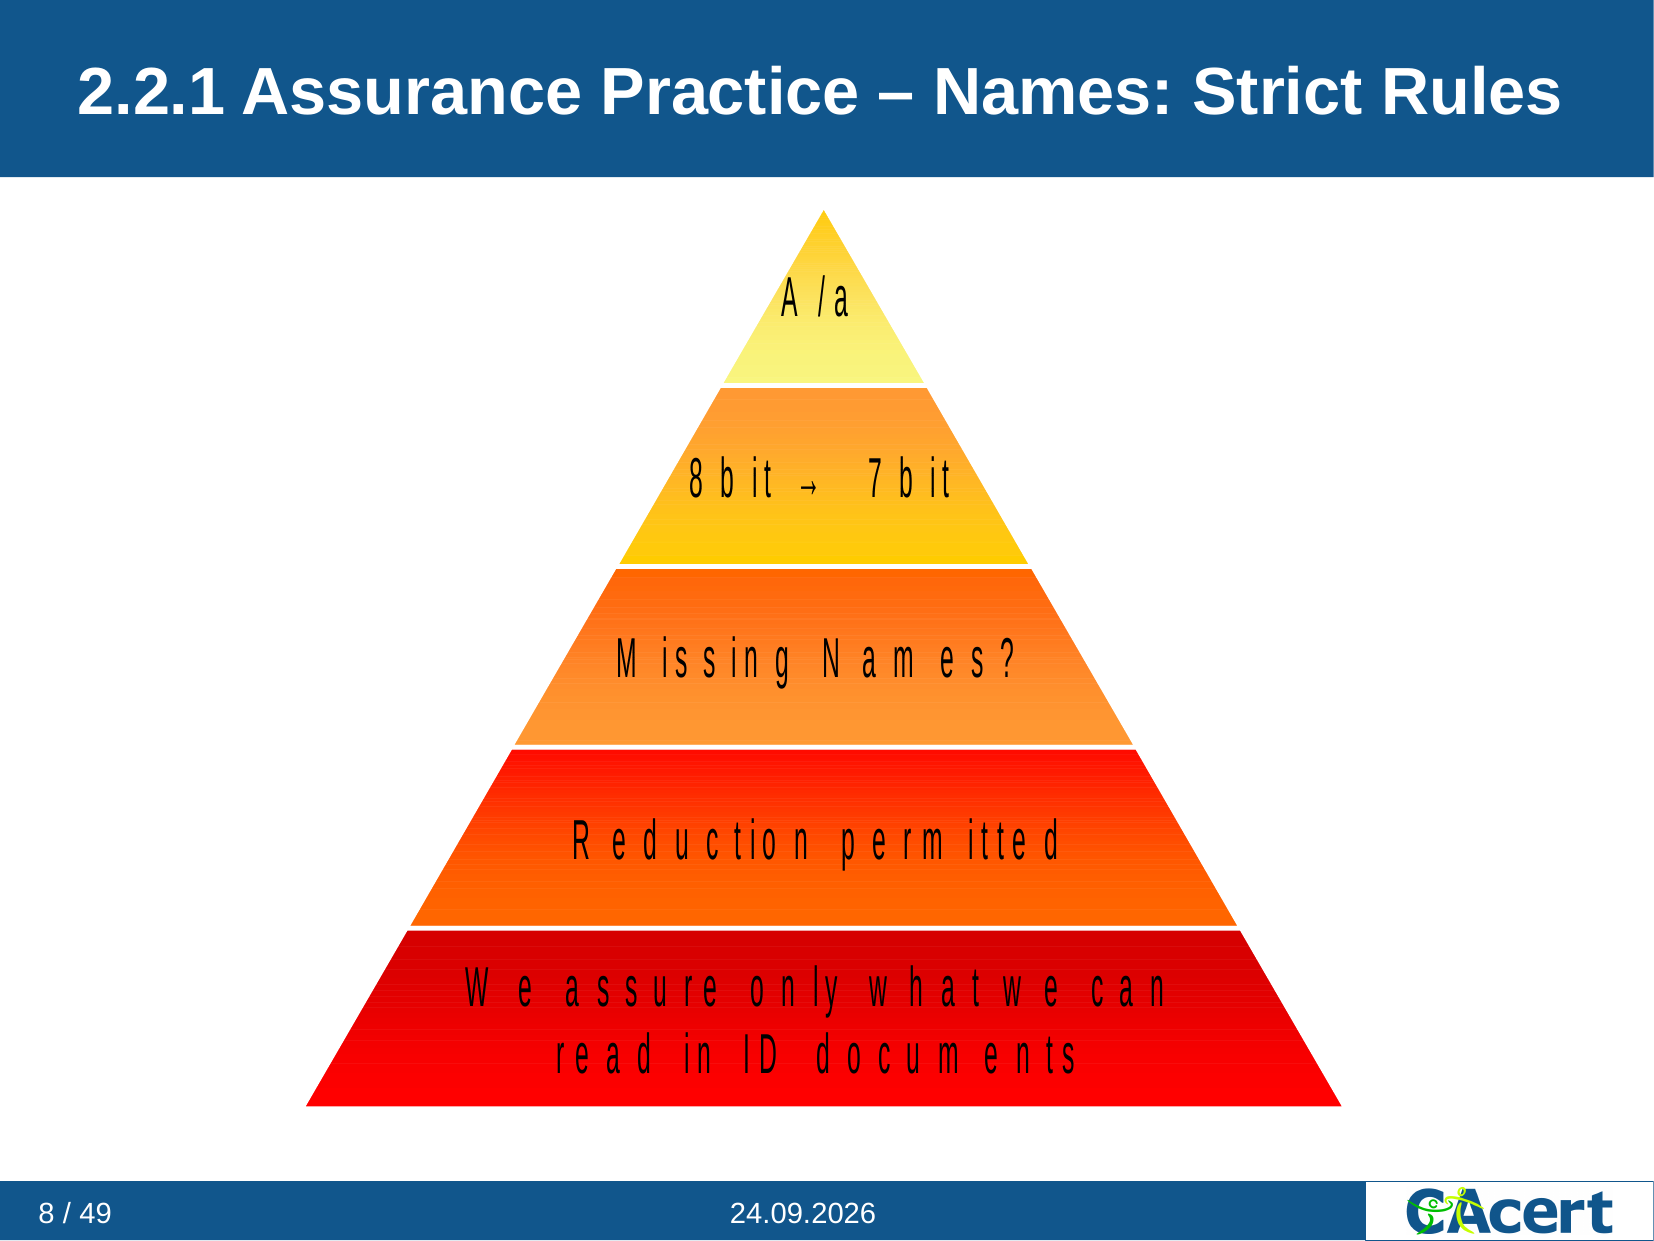

# 2.2.1 Assurance Practice – Names: Strict Rules